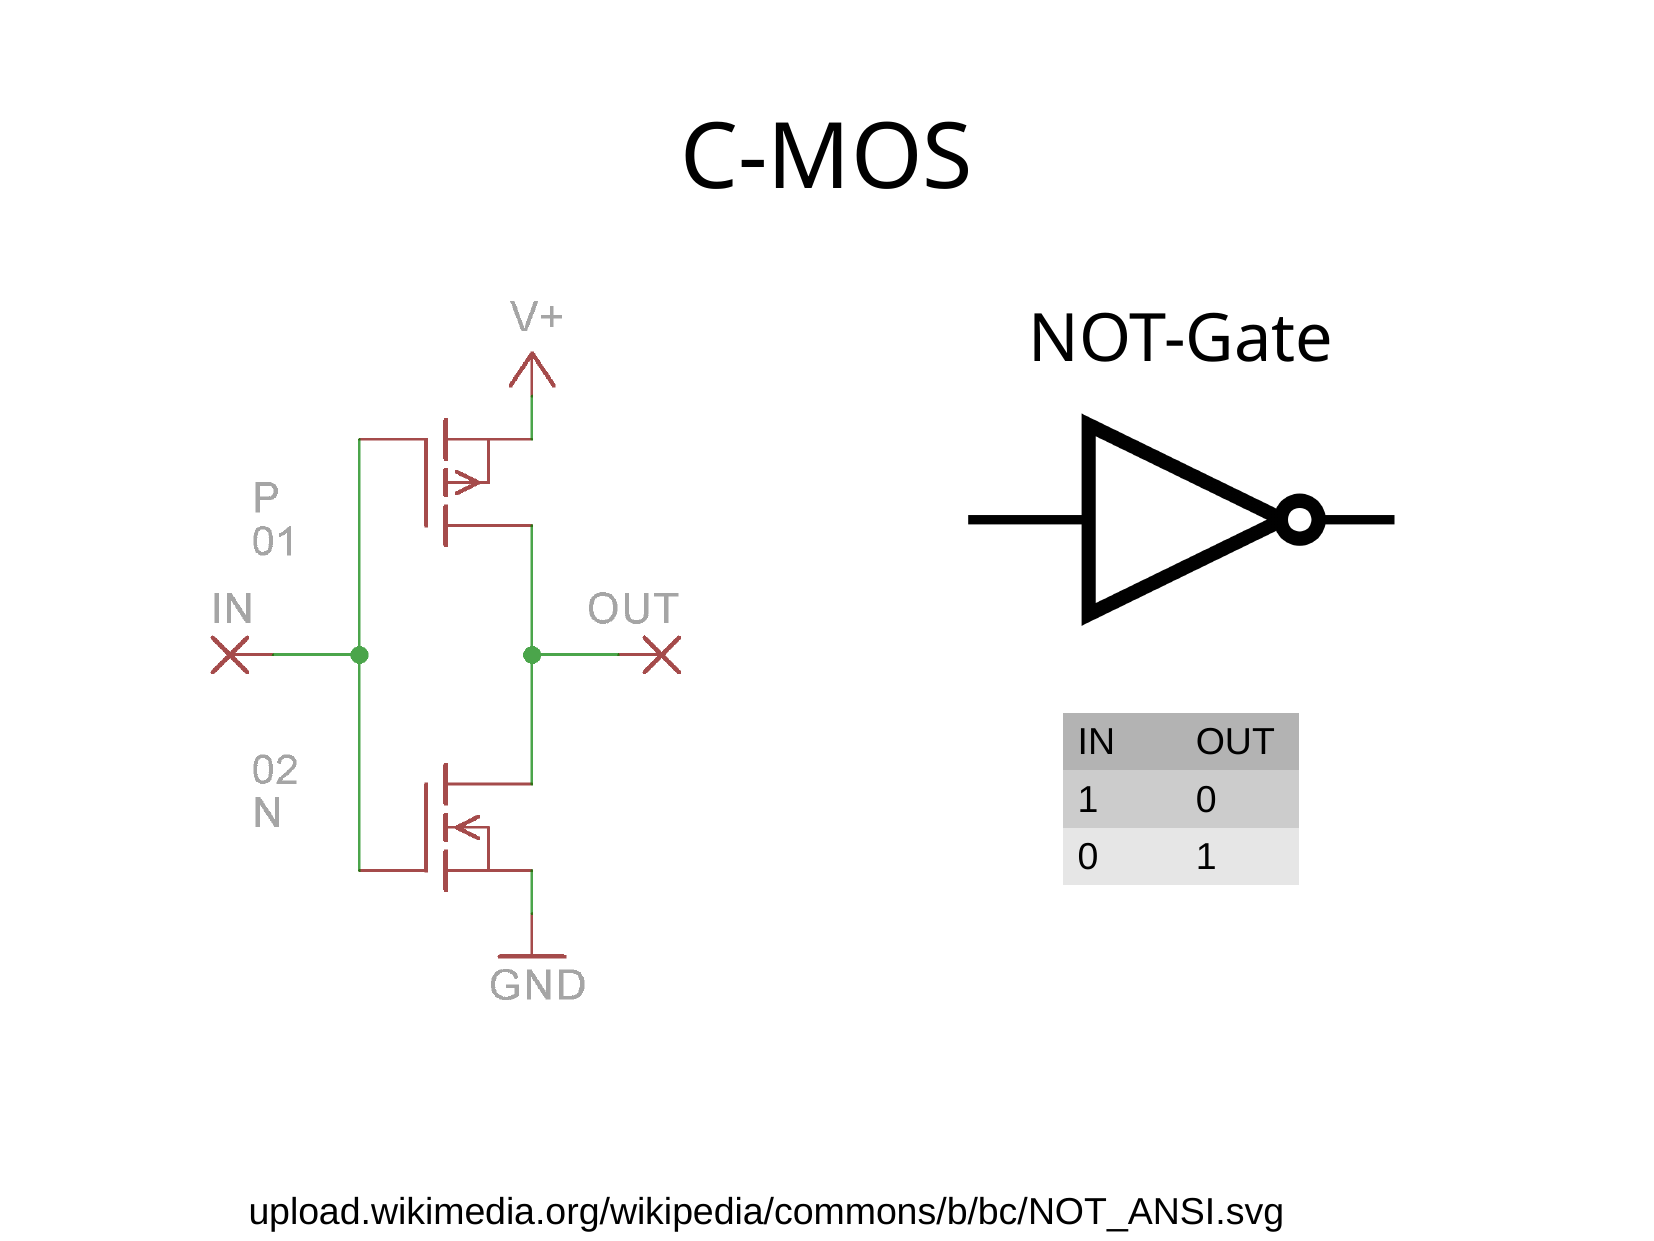

# C-MOS
NOT-Gate
| IN | OUT |
| --- | --- |
| 1 | 0 |
| 0 | 1 |
upload.wikimedia.org/wikipedia/commons/b/bc/NOT_ANSI.svg